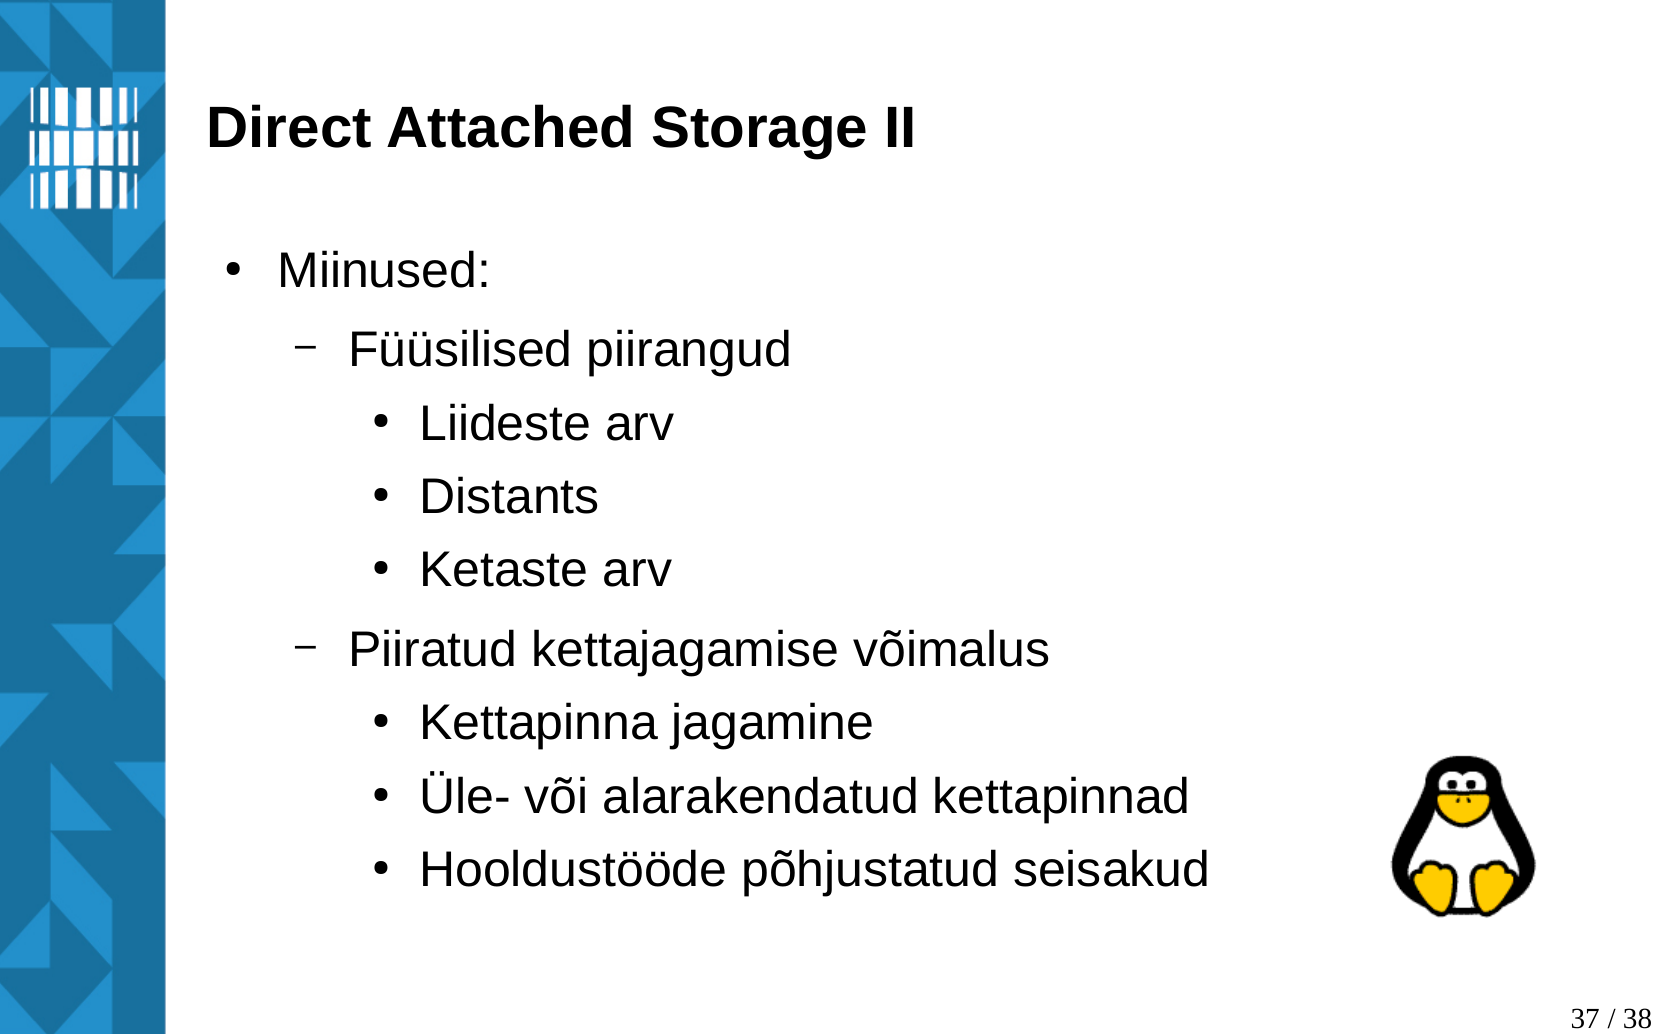

# Direct Attached Storage II
Miinused:
Füüsilised piirangud
Liideste arv
Distants
Ketaste arv
Piiratud kettajagamise võimalus
Kettapinna jagamine
Üle- või alarakendatud kettapinnad
Hooldustööde põhjustatud seisakud